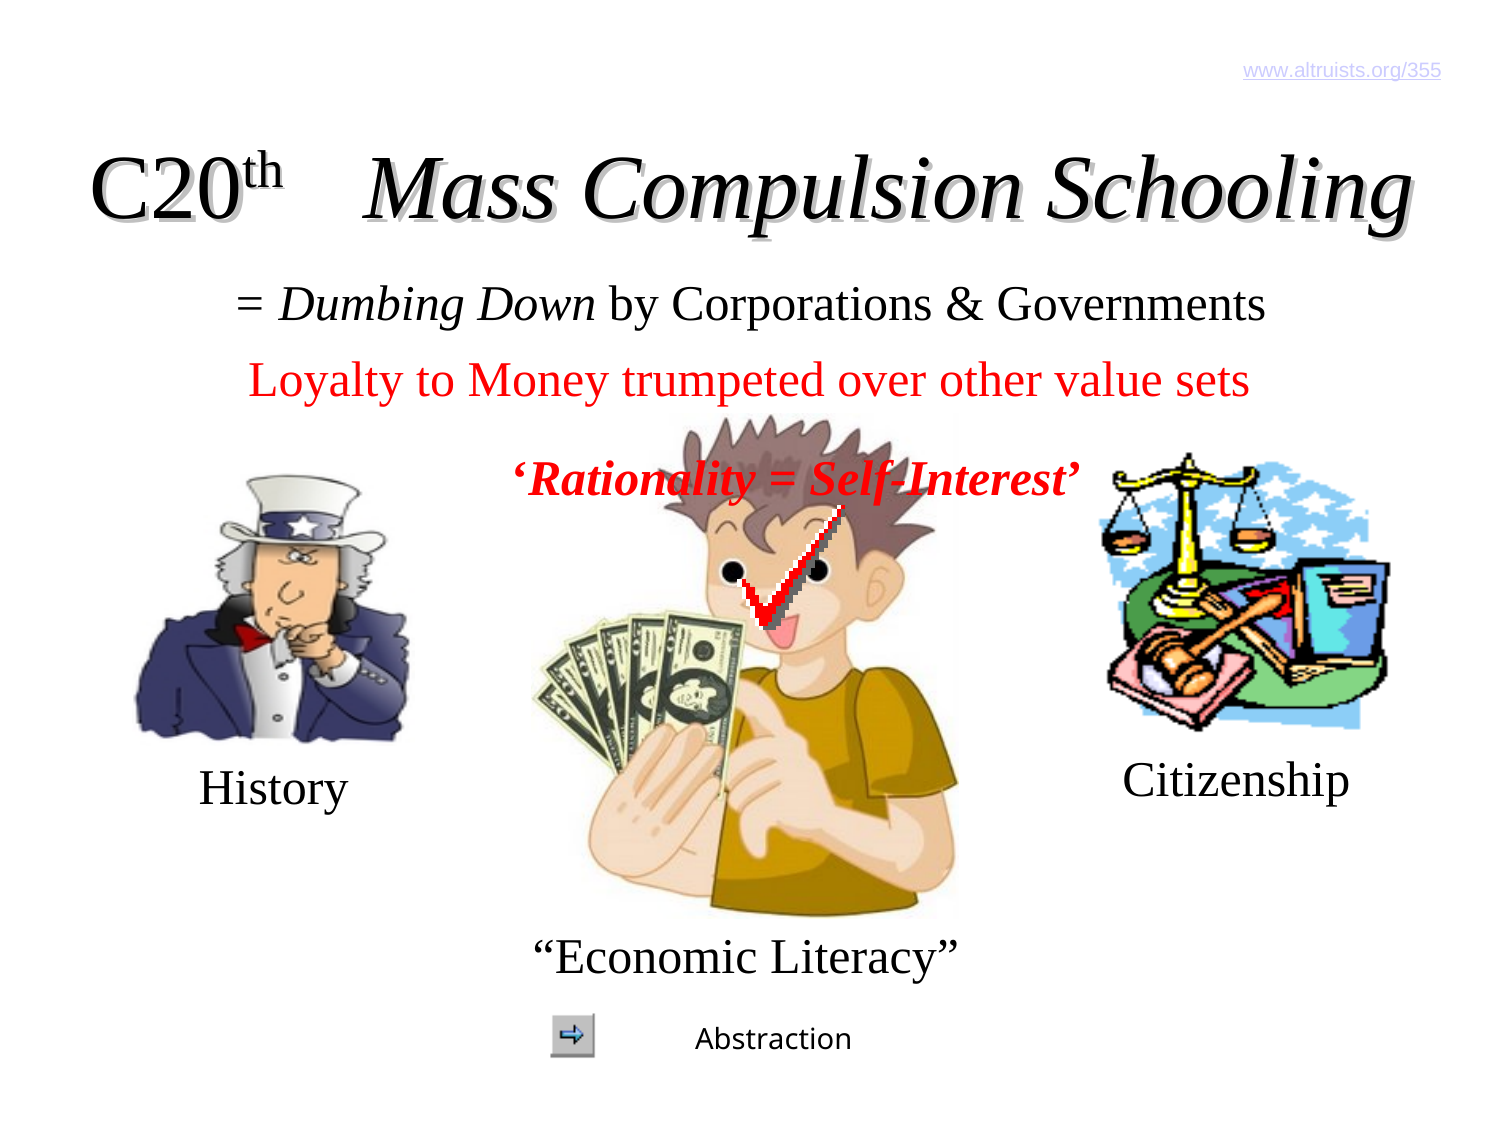

www.altruists.org/355
# C20th Mass Compulsion Schooling
= Dumbing Down by Corporations & Governments
Loyalty to Money trumpeted over other value sets
‘Rationality = Self-Interest’
Citizenship
History
“Economic Literacy”
 Abstraction